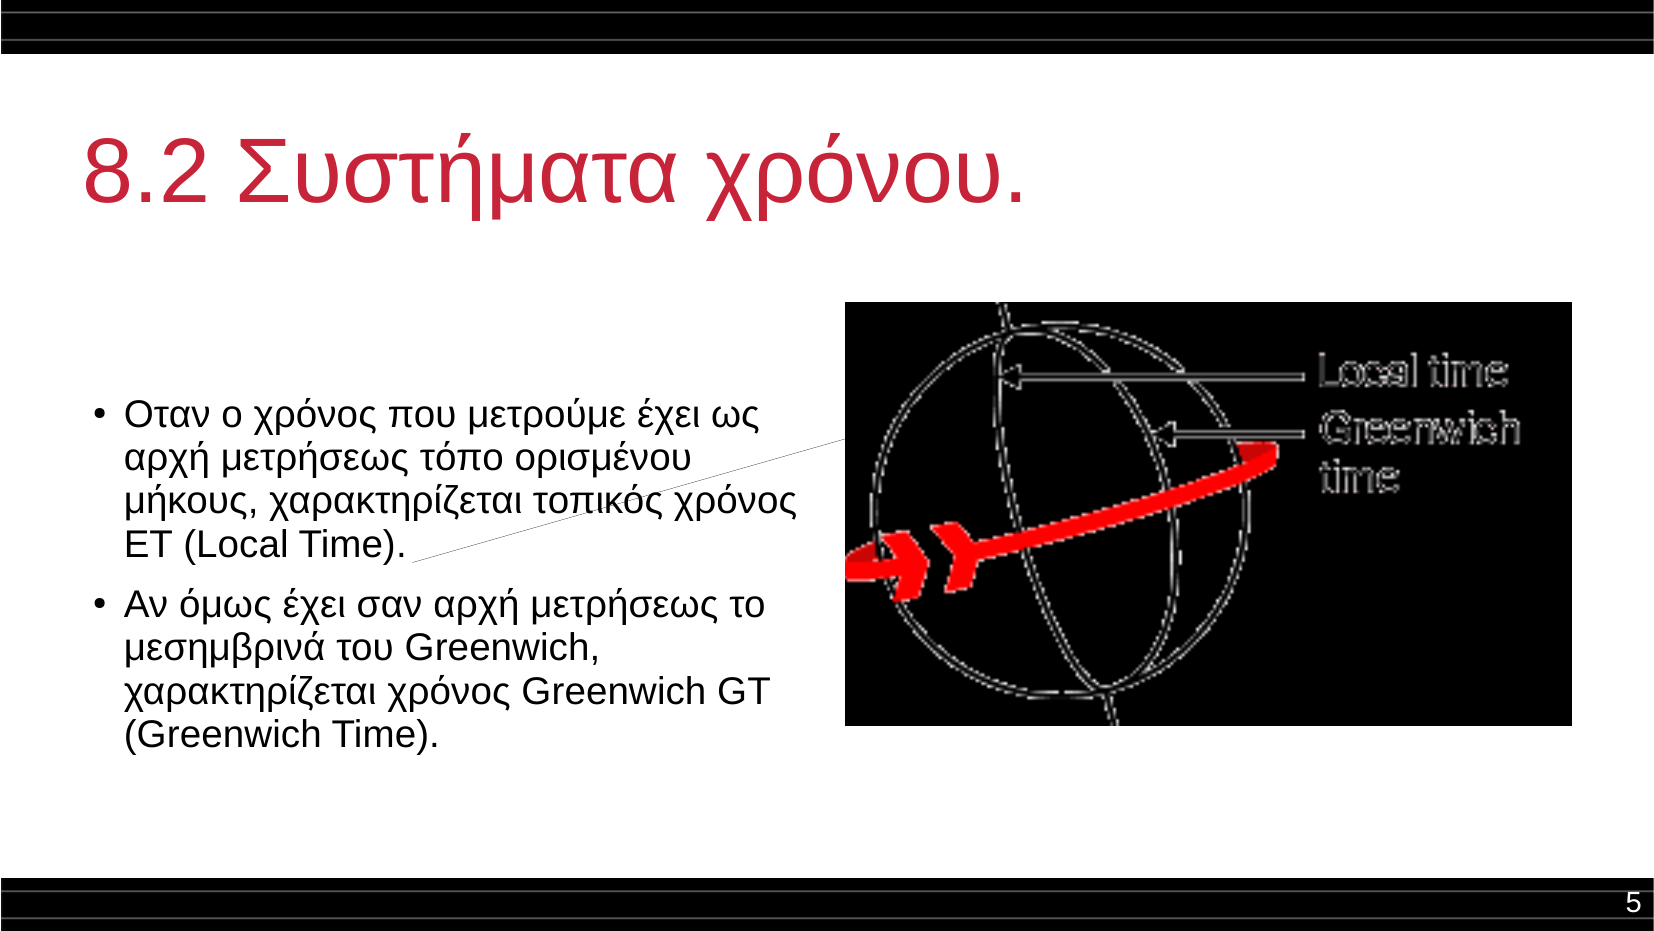

# 8.2 Συστήματα χρόνου.
Οταν ο χρόνος που μετρούμε έχει ως αρχή μετρήσεως τόπο ορισμένου μήκους, χαρακτηρίζεται τοπικός χρόνος ΕΤ (Local Time).
Αν όμως έχει σαν αρχή μετρήσεως το μεσημβρινά του Greenwich, χαρακτηρίζεται χρόνος Greenwich GΤ (Greenwich Time).